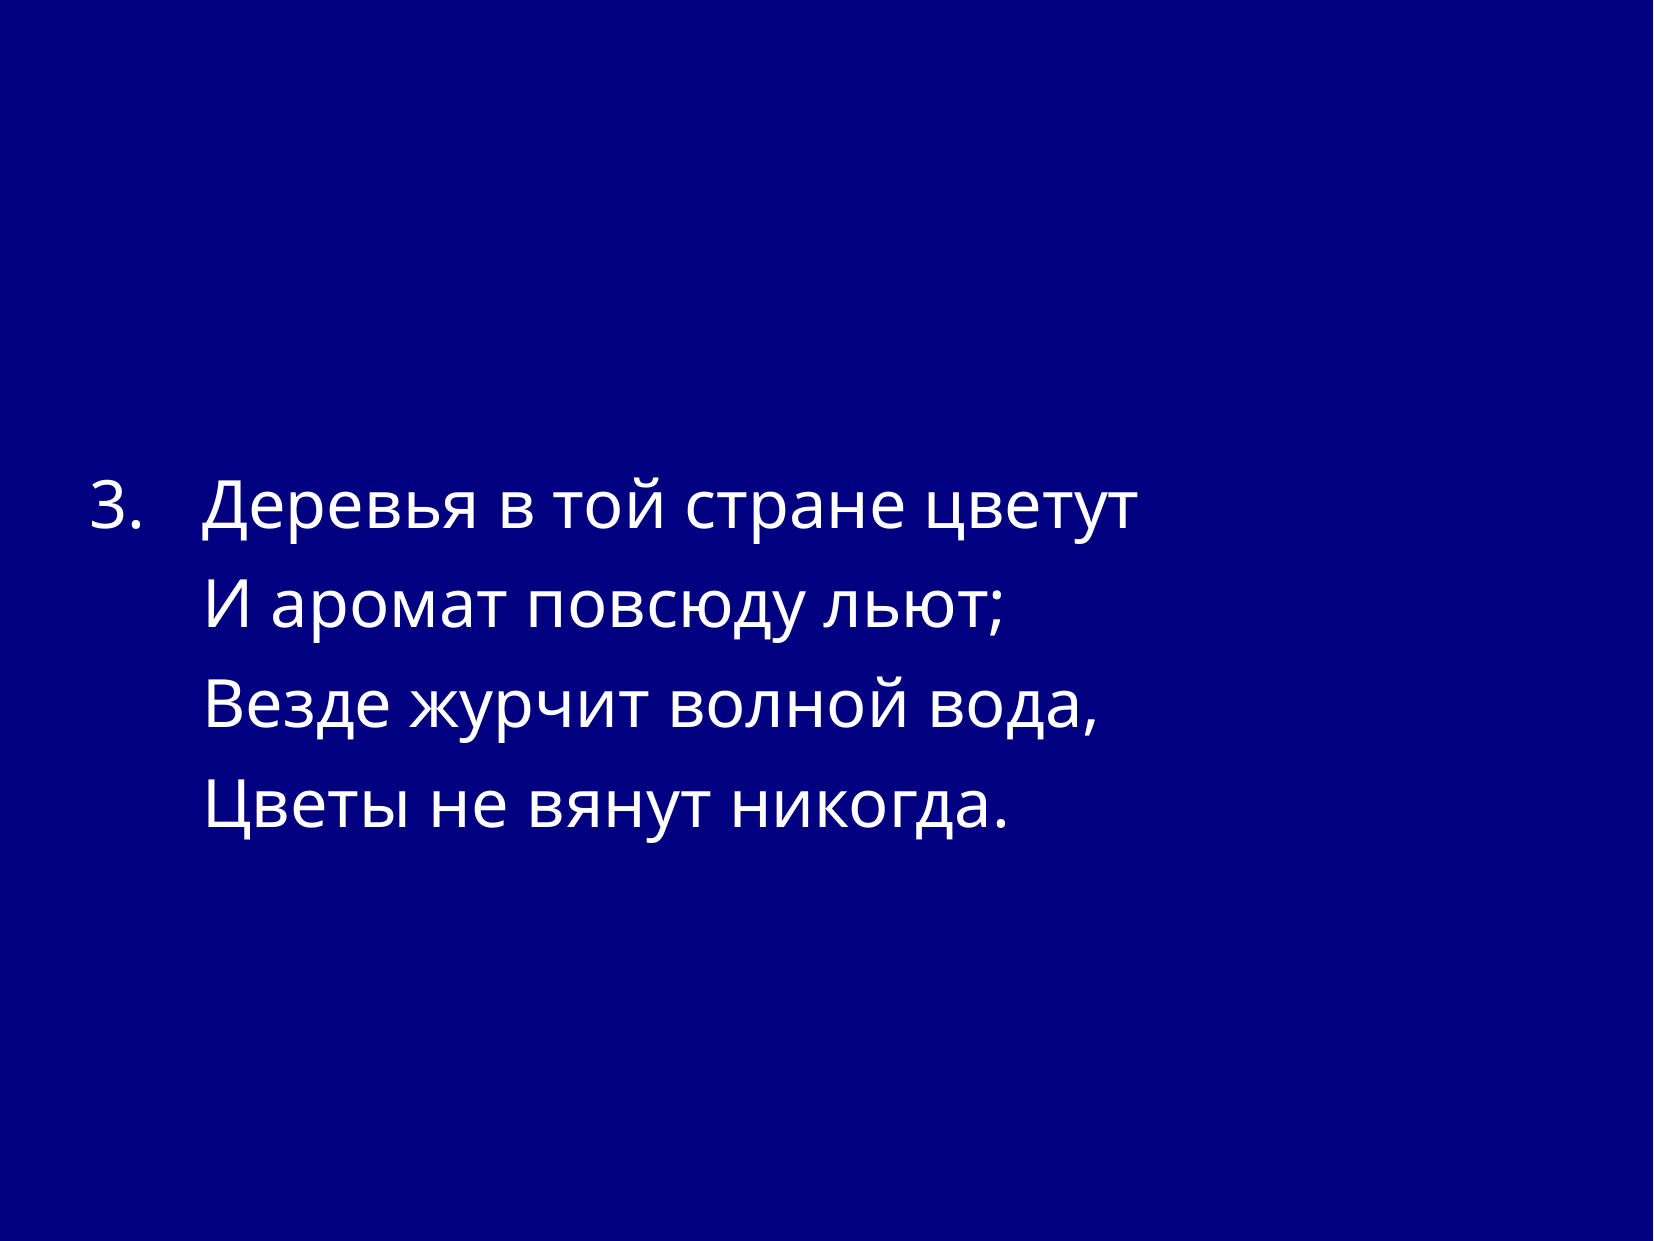

3.	Деревья в той стране цветут
	И аромат повсюду льют;
	Везде журчит волной вода,
	Цветы не вянут никогда.